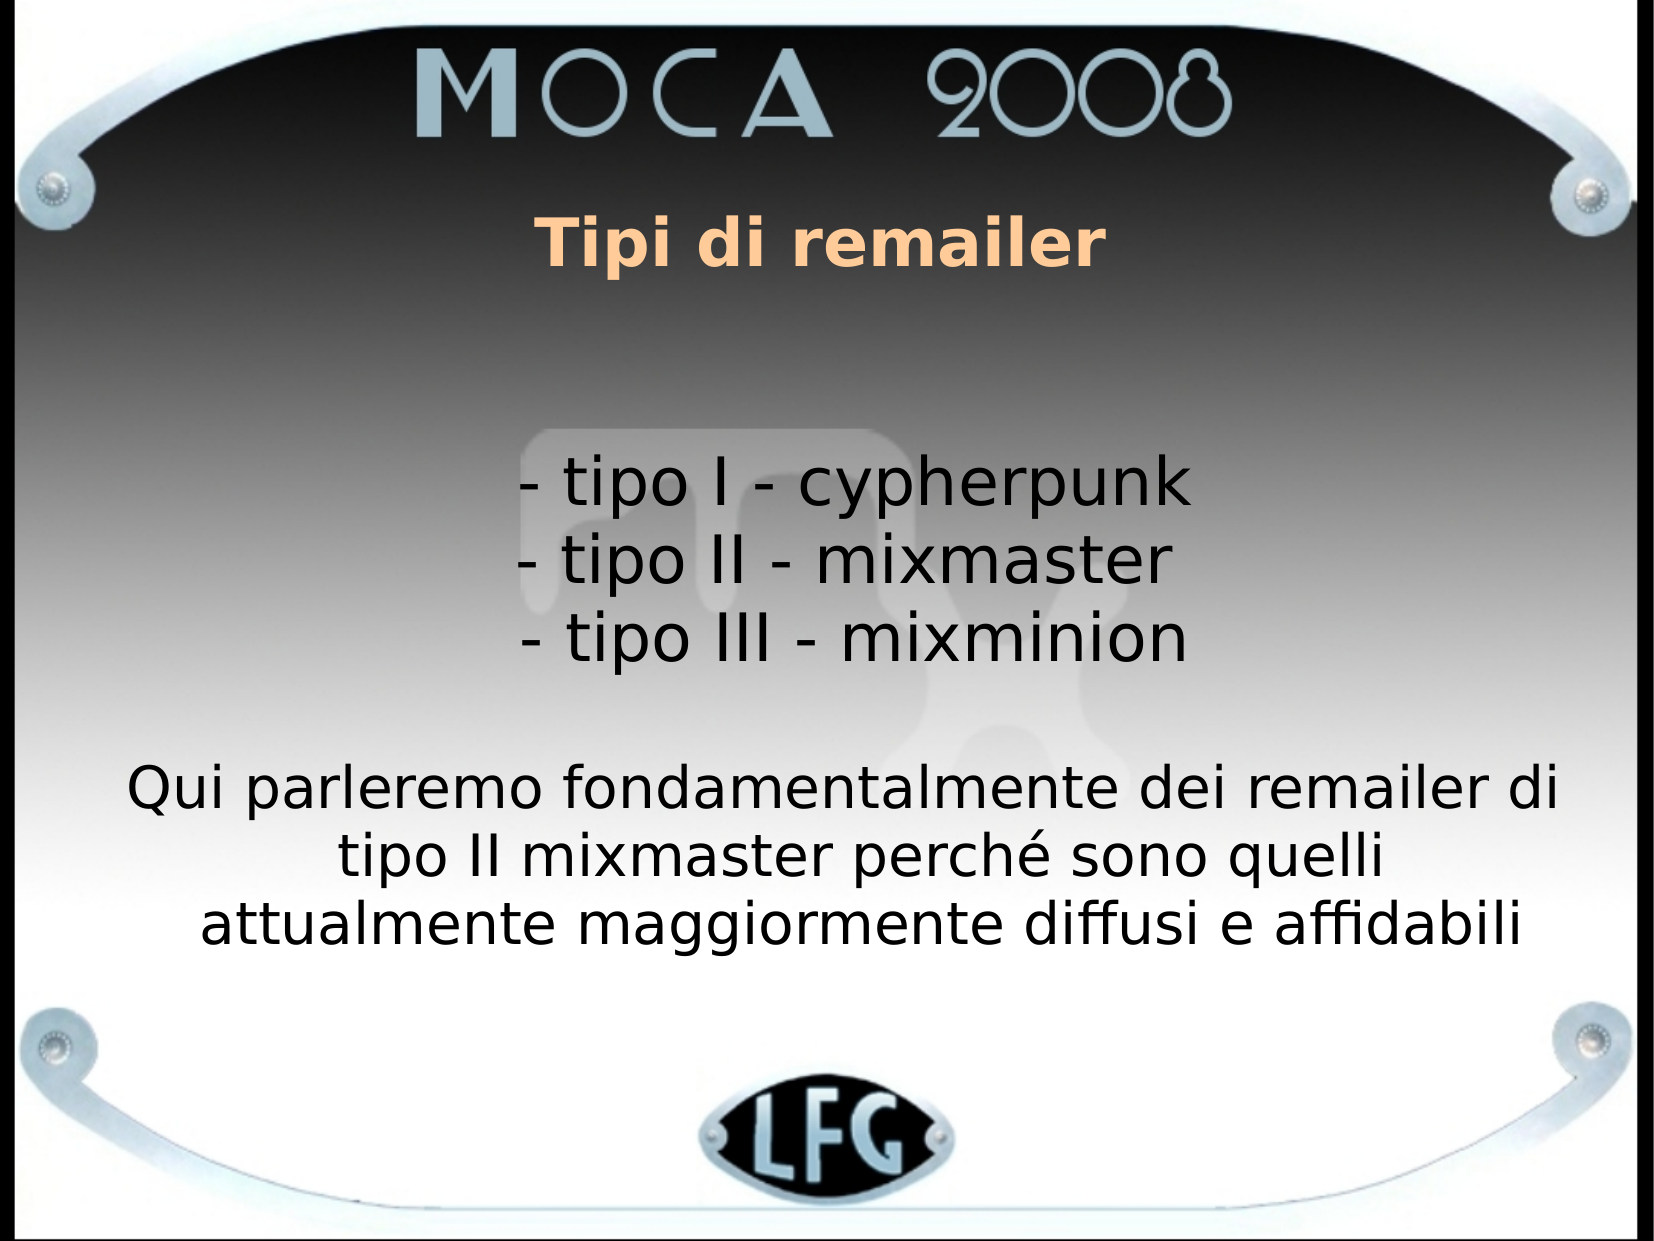

# Tipi di remailer
 - tipo I - cypherpunk
- tipo II - mixmaster
 - tipo III - mixminion
Qui parleremo fondamentalmente dei remailer di tipo II mixmaster perché sono quelli attualmente maggiormente diffusi e affidabili